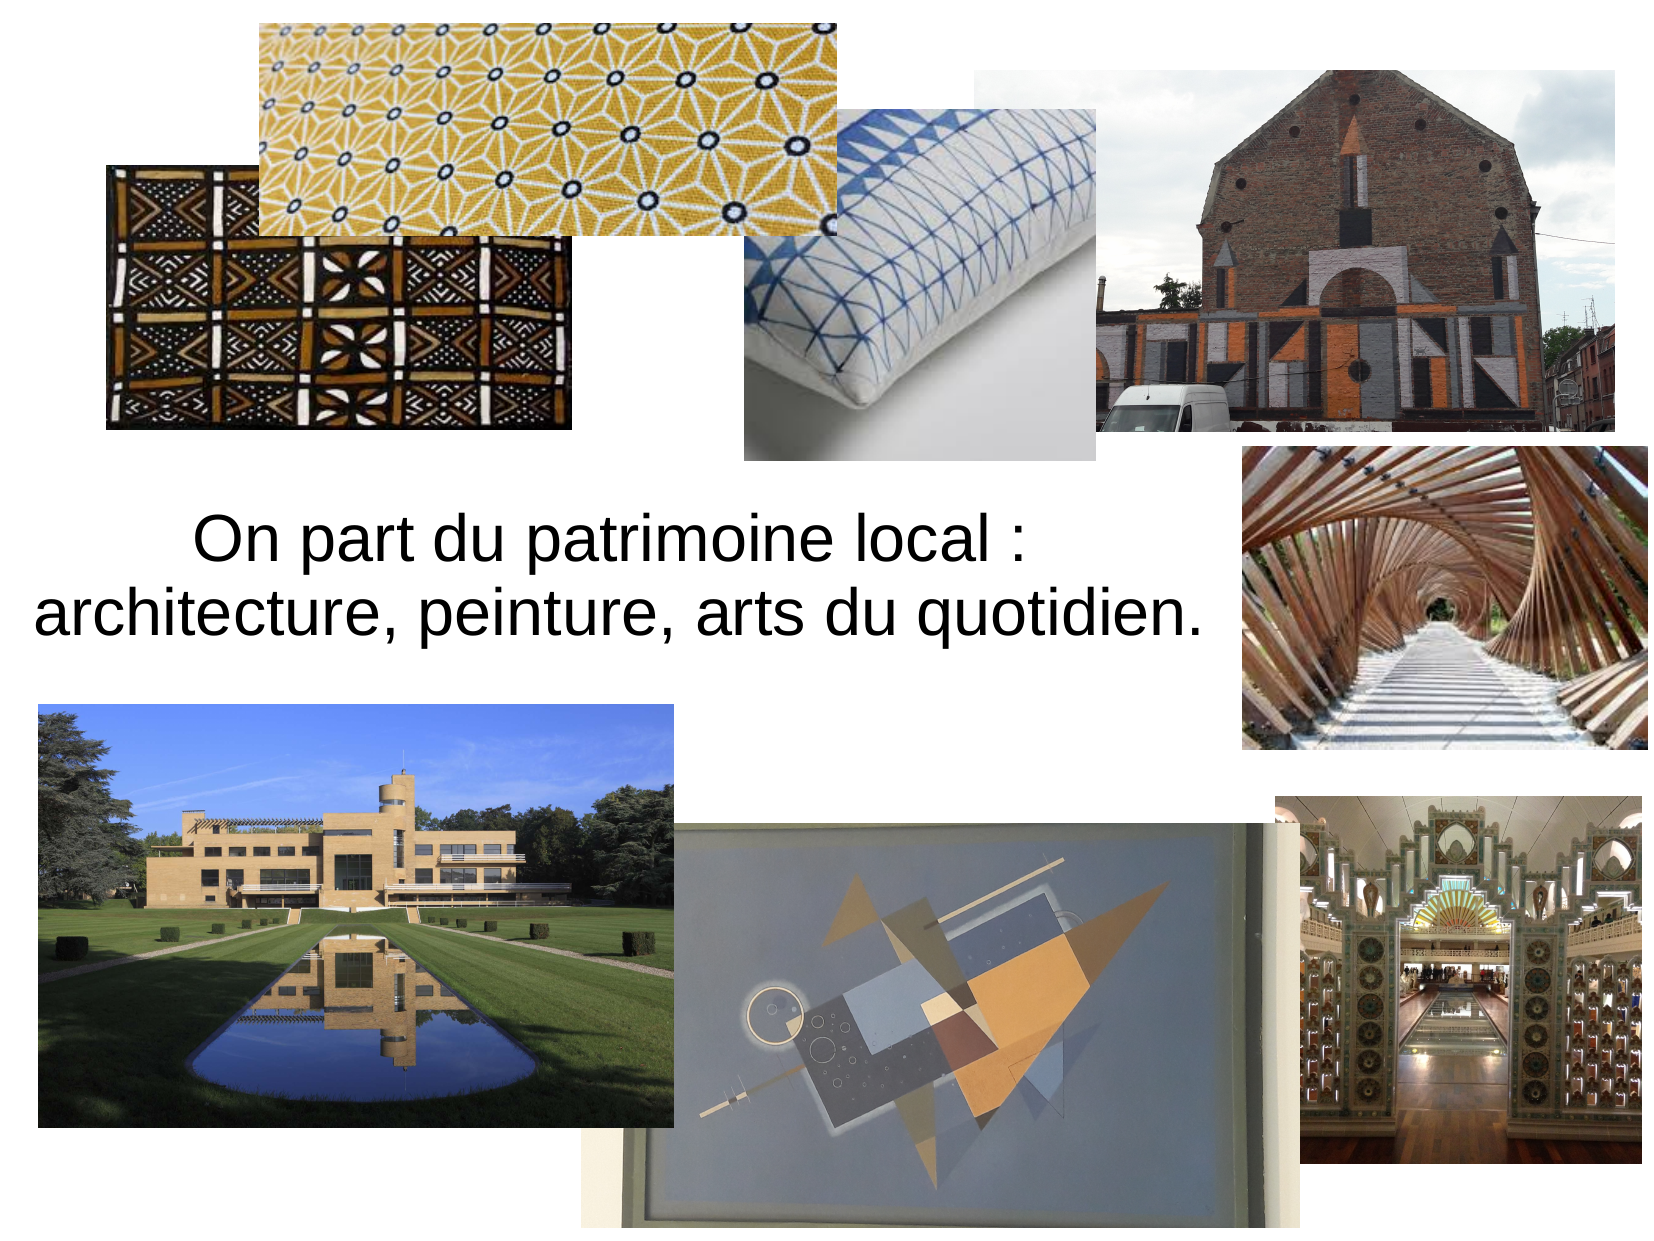

# On part du patrimoine local :
architecture, peinture, arts du quotidien.